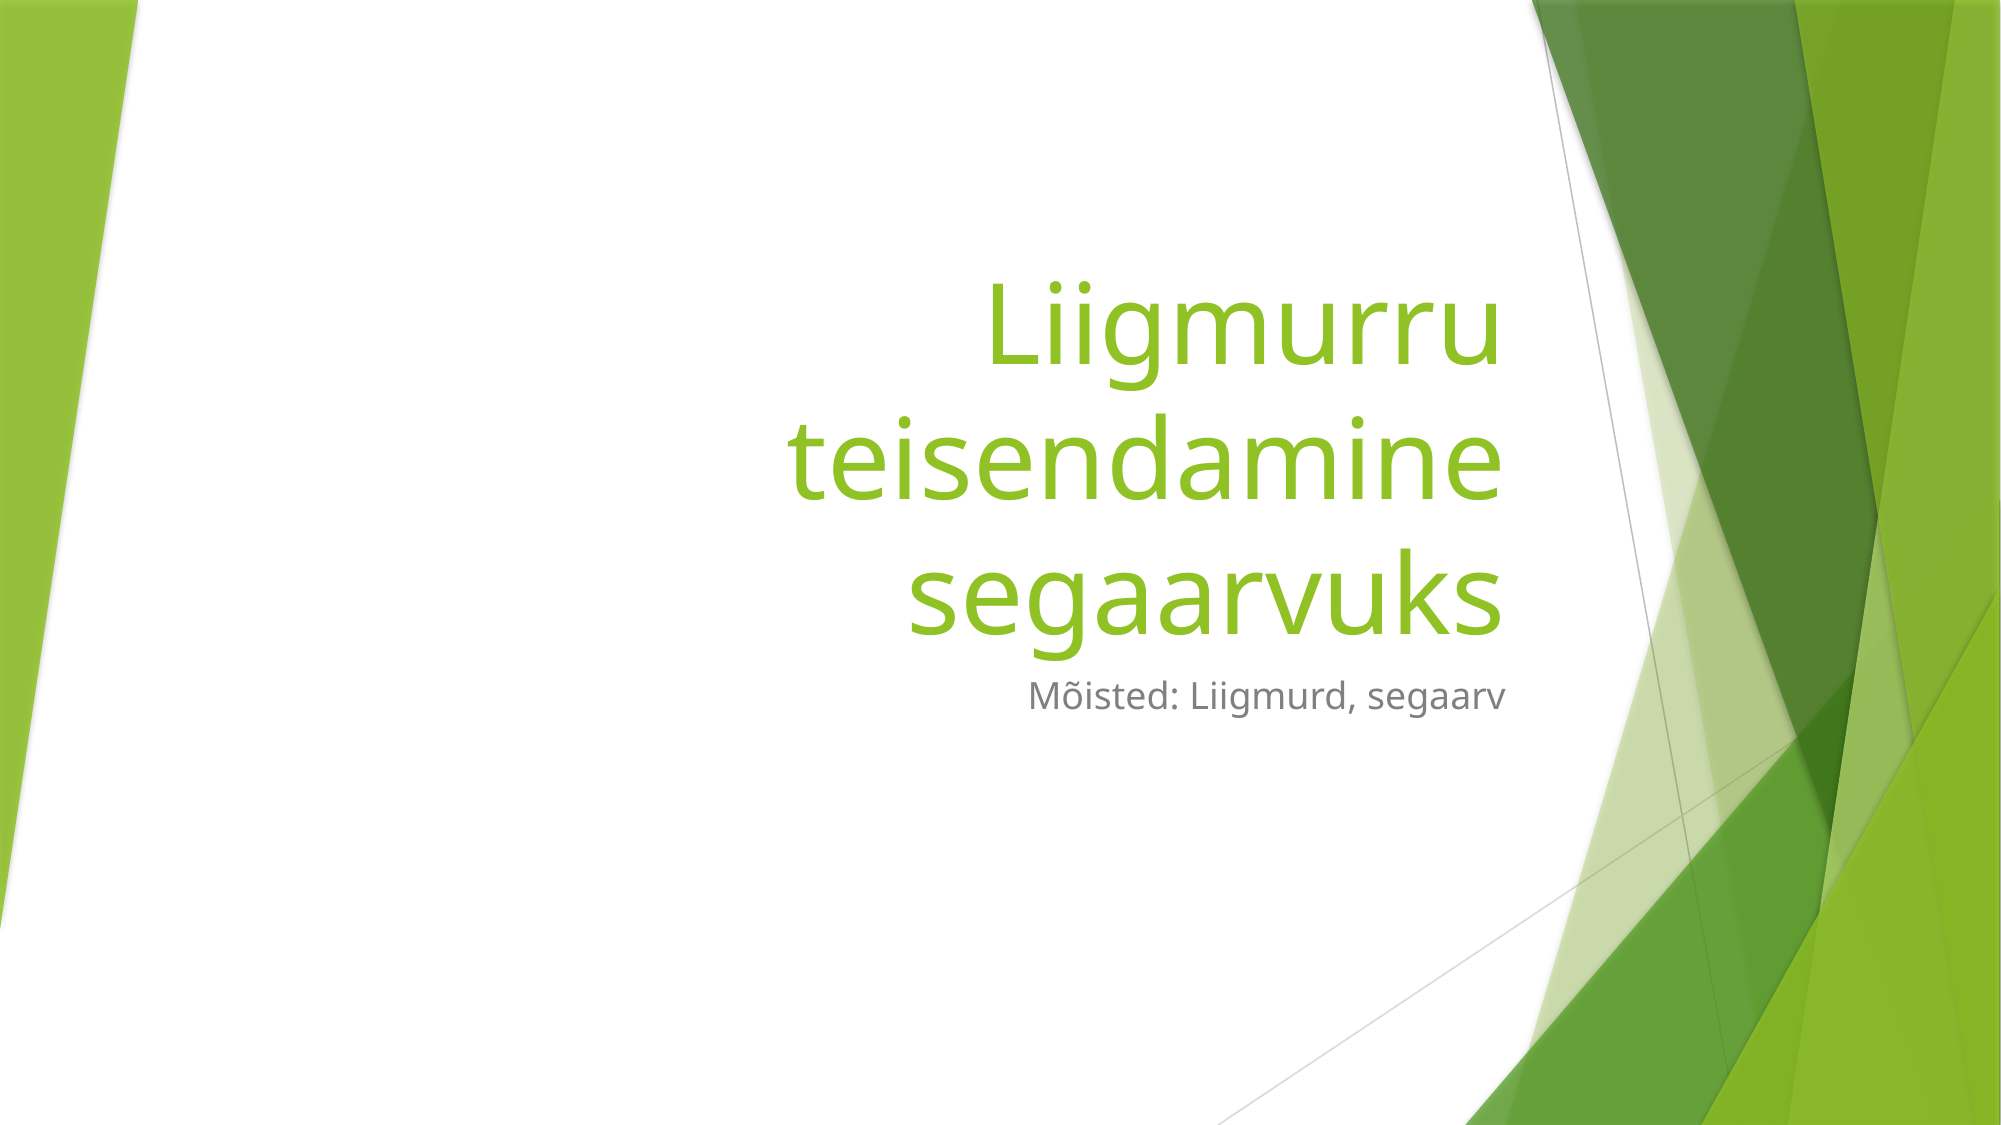

# Liigmurru teisendamine segaarvuks
Mõisted: Liigmurd, segaarv